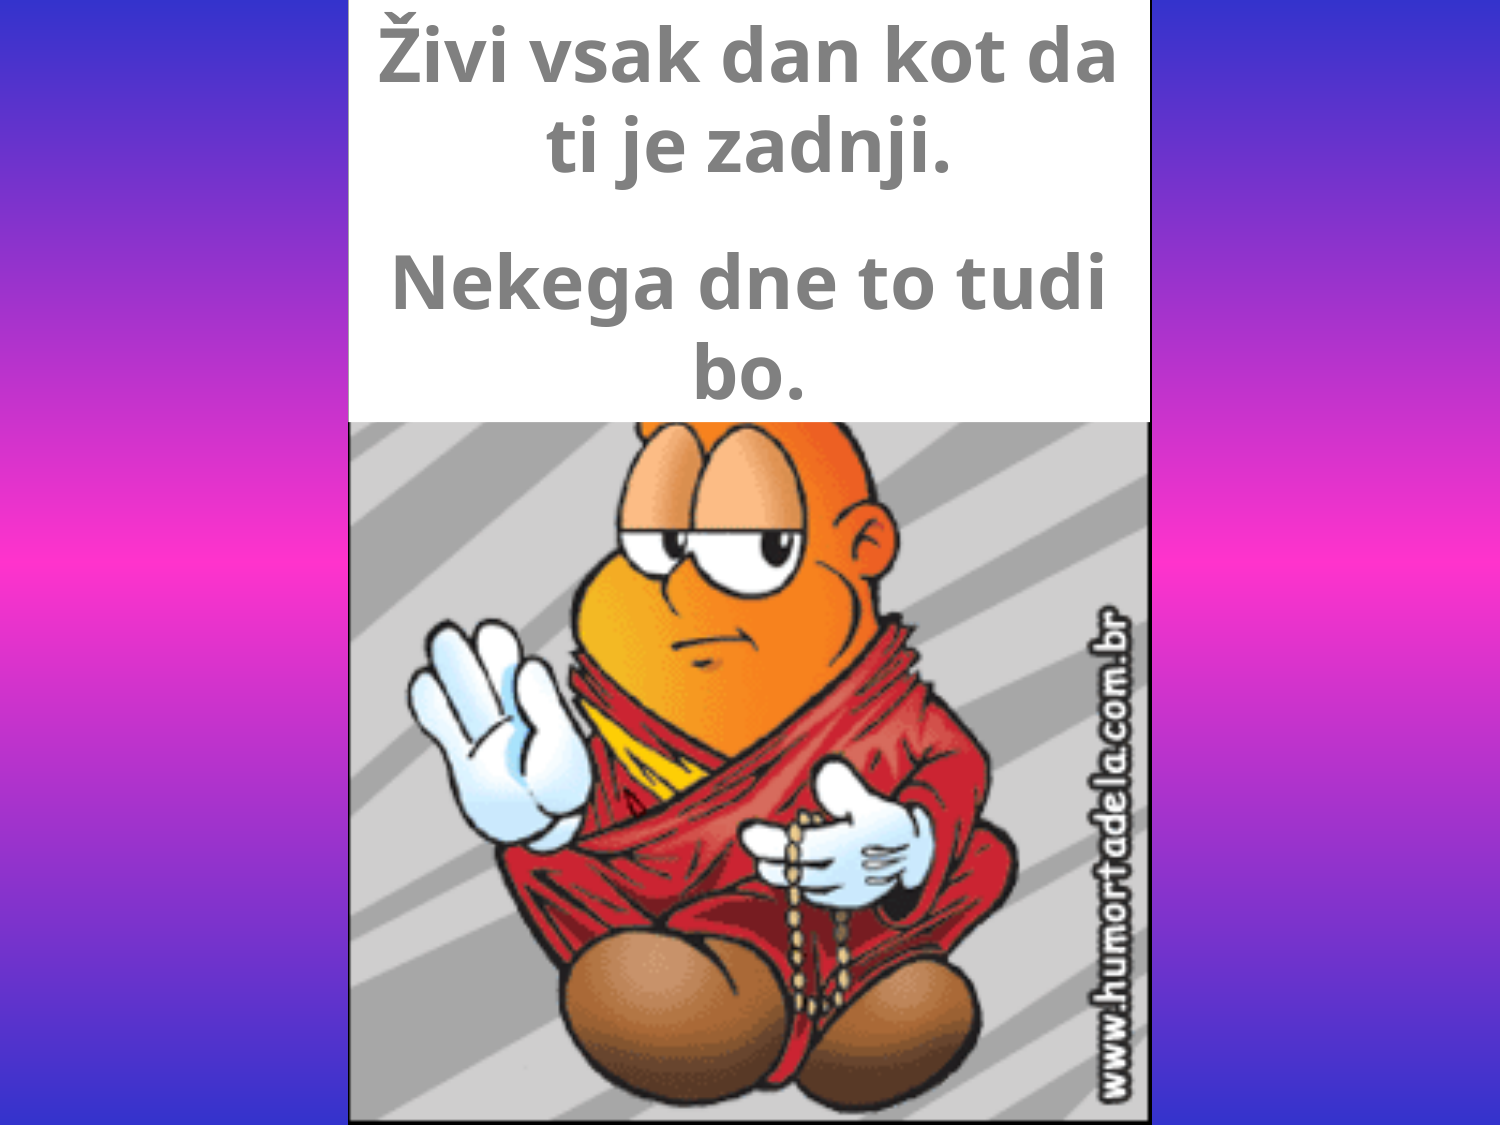

Živi vsak dan kot da ti je zadnji.
Nekega dne to tudi bo.